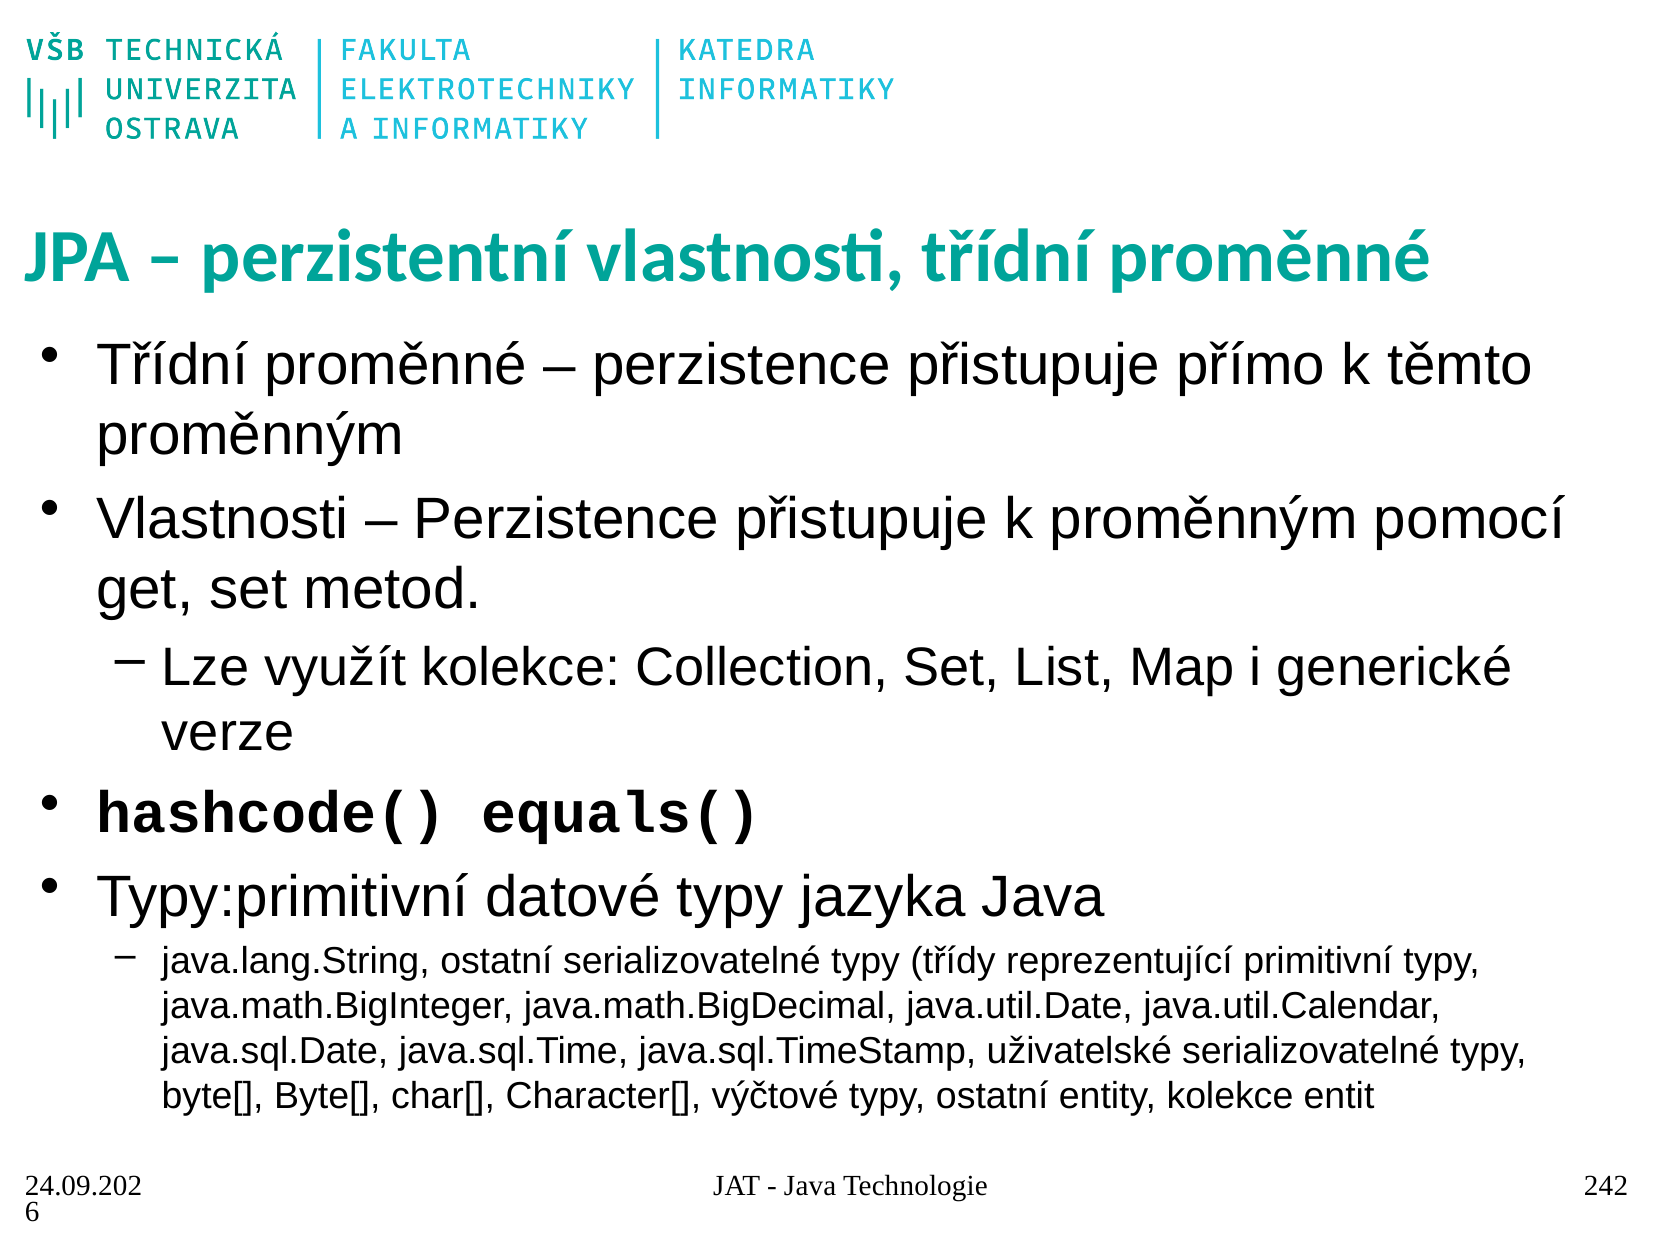

JPA – perzistentní vlastnosti, třídní proměnné
# Třídní proměnné – perzistence přistupuje přímo k těmto proměnným
Vlastnosti – Perzistence přistupuje k proměnným pomocí get, set metod.
Lze využít kolekce: Collection, Set, List, Map i generické verze
hashcode() equals()
Typy:primitivní datové typy jazyka Java
java.lang.String, ostatní serializovatelné typy (třídy reprezentující primitivní typy, java.math.BigInteger, java.math.BigDecimal, java.util.Date, java.util.Calendar, java.sql.Date, java.sql.Time, java.sql.TimeStamp, uživatelské serializovatelné typy, byte[], Byte[], char[], Character[], výčtové typy, ostatní entity, kolekce entit
JAT - Java Technologie
242